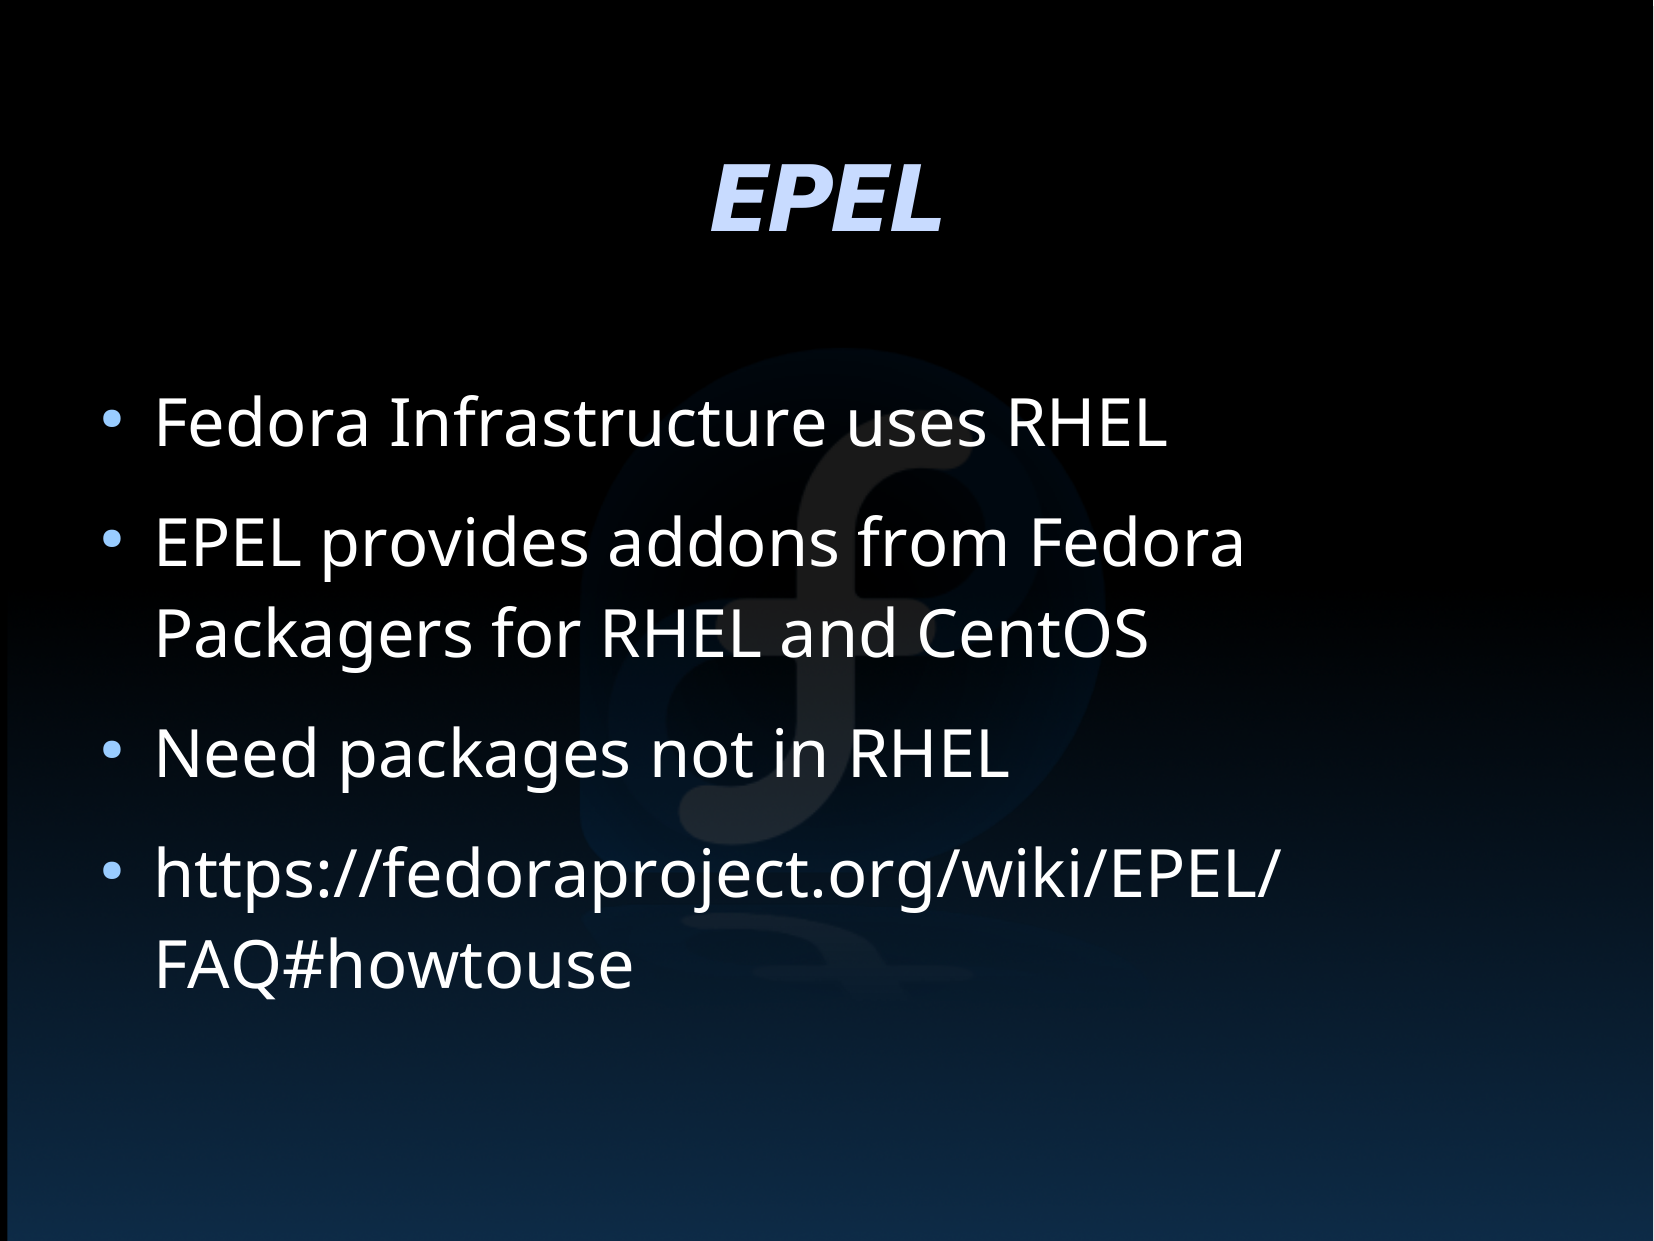

# EPEL
Fedora Infrastructure uses RHEL
EPEL provides addons from Fedora Packagers for RHEL and CentOS
Need packages not in RHEL
https://fedoraproject.org/wiki/EPEL/FAQ#howtouse